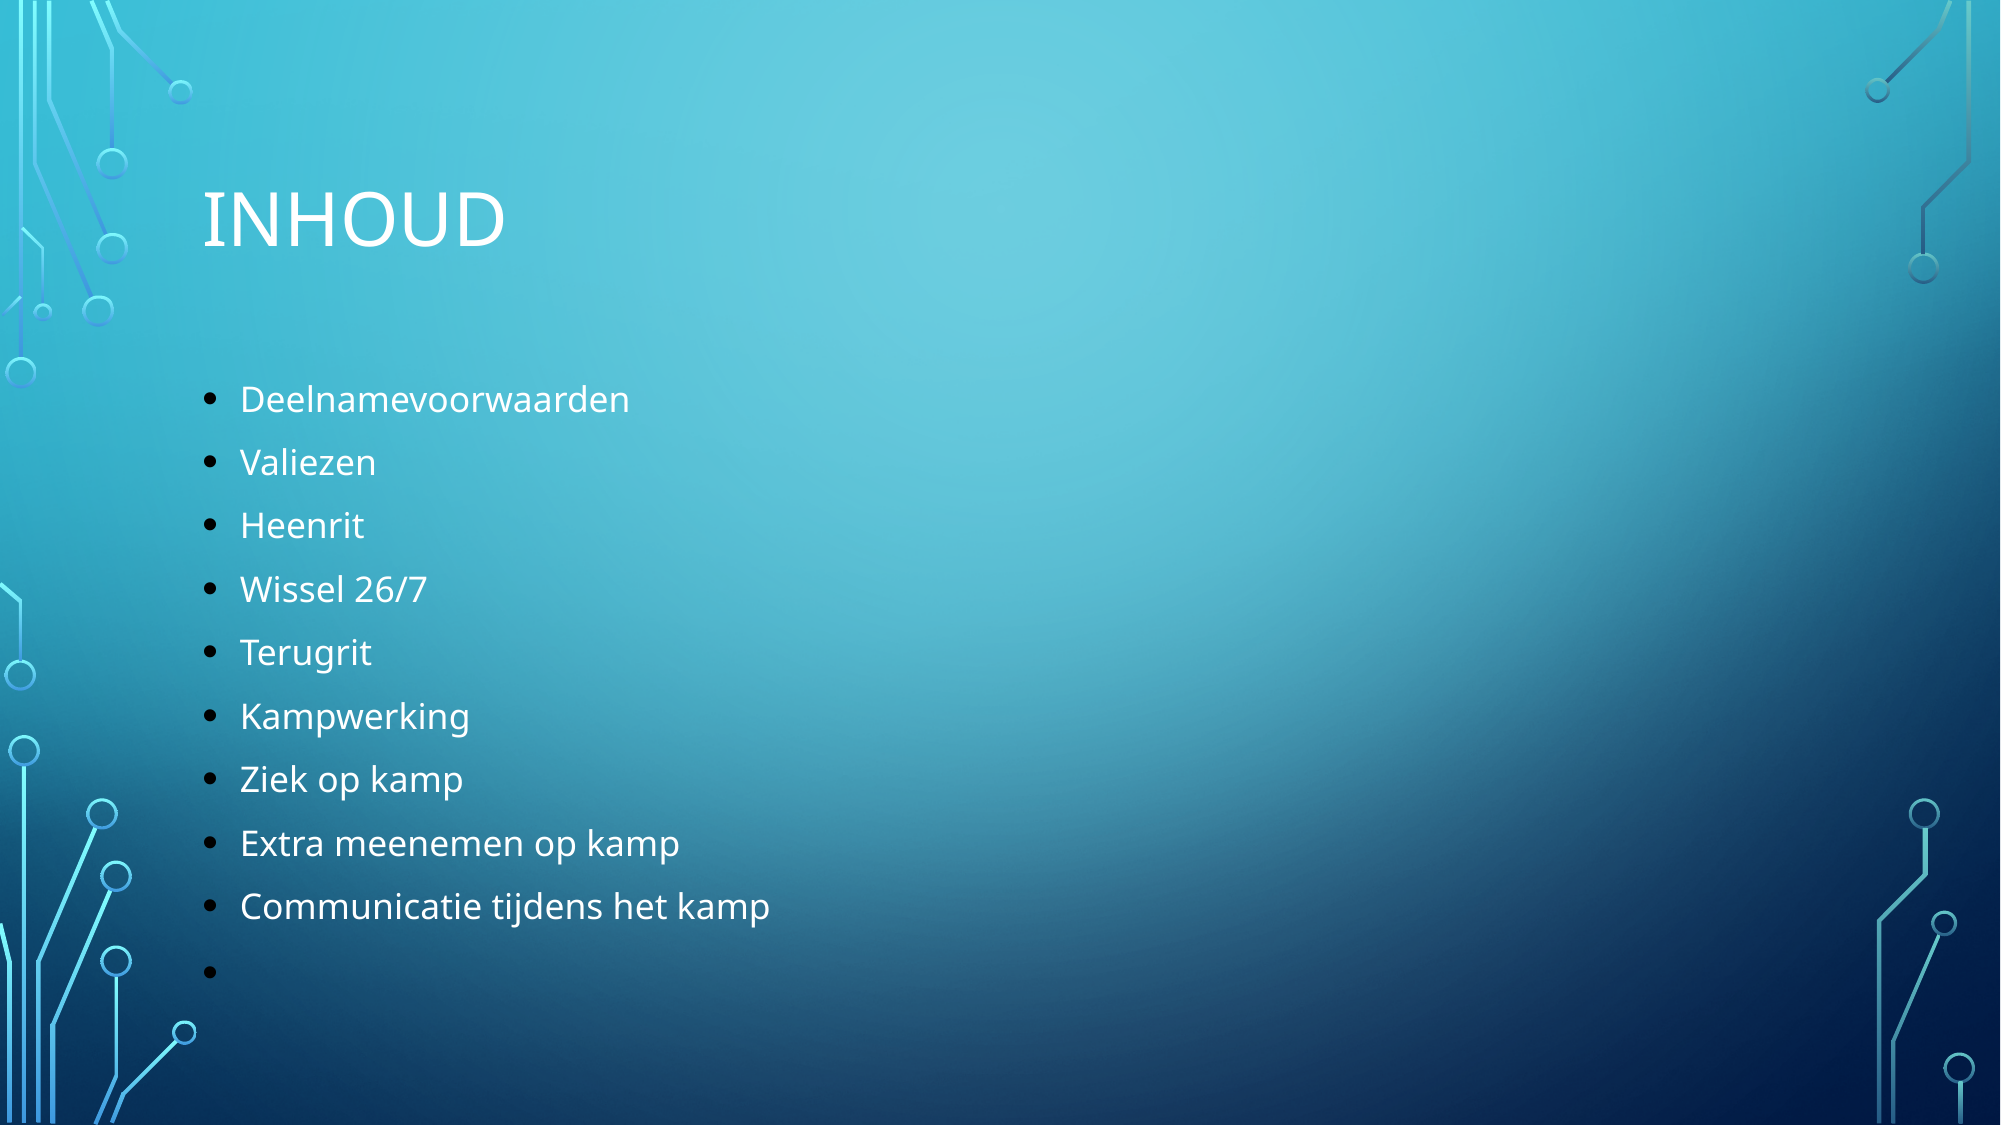

# inhoud
Deelnamevoorwaarden
Valiezen
Heenrit
Wissel 26/7
Terugrit
Kampwerking
Ziek op kamp
Extra meenemen op kamp
Communicatie tijdens het kamp